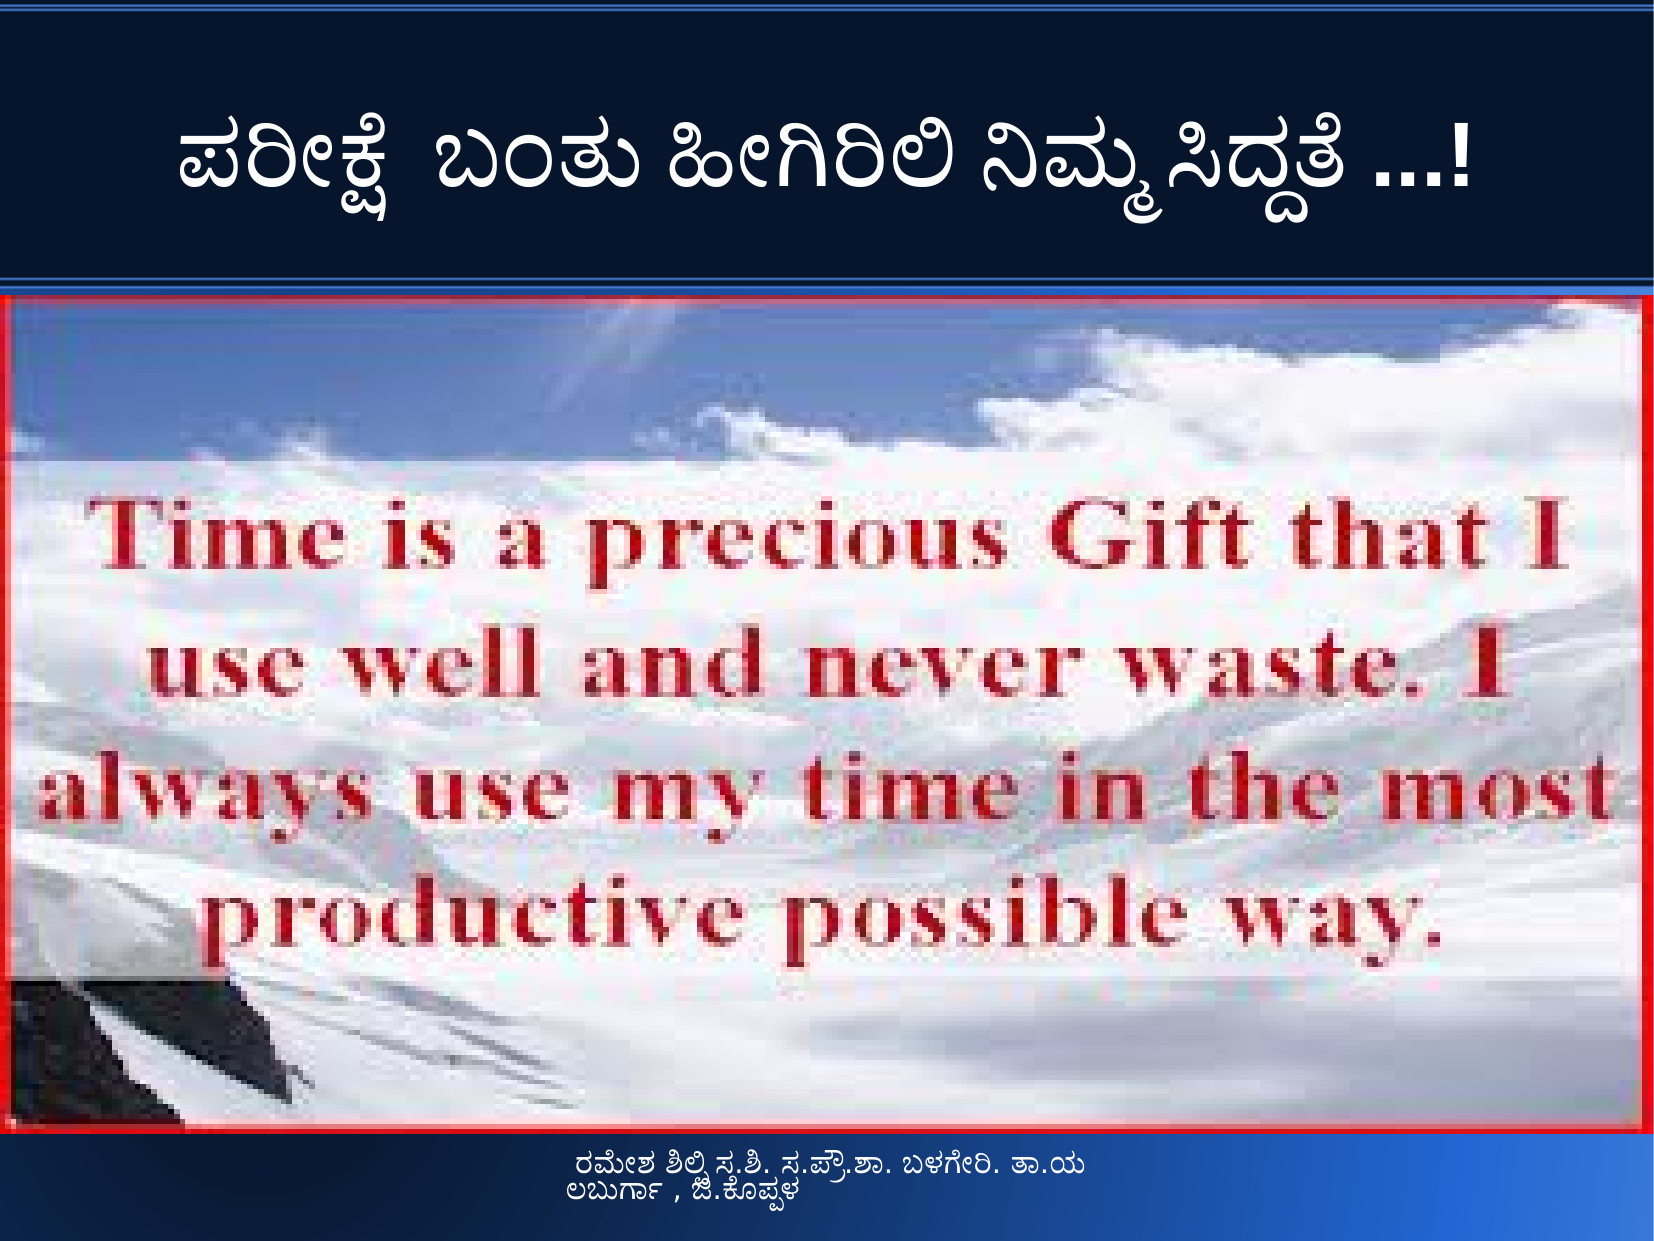

# ಪರೀಕ್ಷೆ ಬಂತು ಹೀಗಿರಿಲಿ ನಿಮ್ಮ ಸಿದ್ದತೆ ...!
 ರಮೇಶ ಶಿಲ್ಪಿ ಸ.ಶಿ. ಸ.ಪ್ರೌ.ಶಾ. ಬಳಗೇರಿ. ತಾ.ಯಲಬುರ್ಗಾ , ಜಿ.ಕೊಪ್ಪಳ